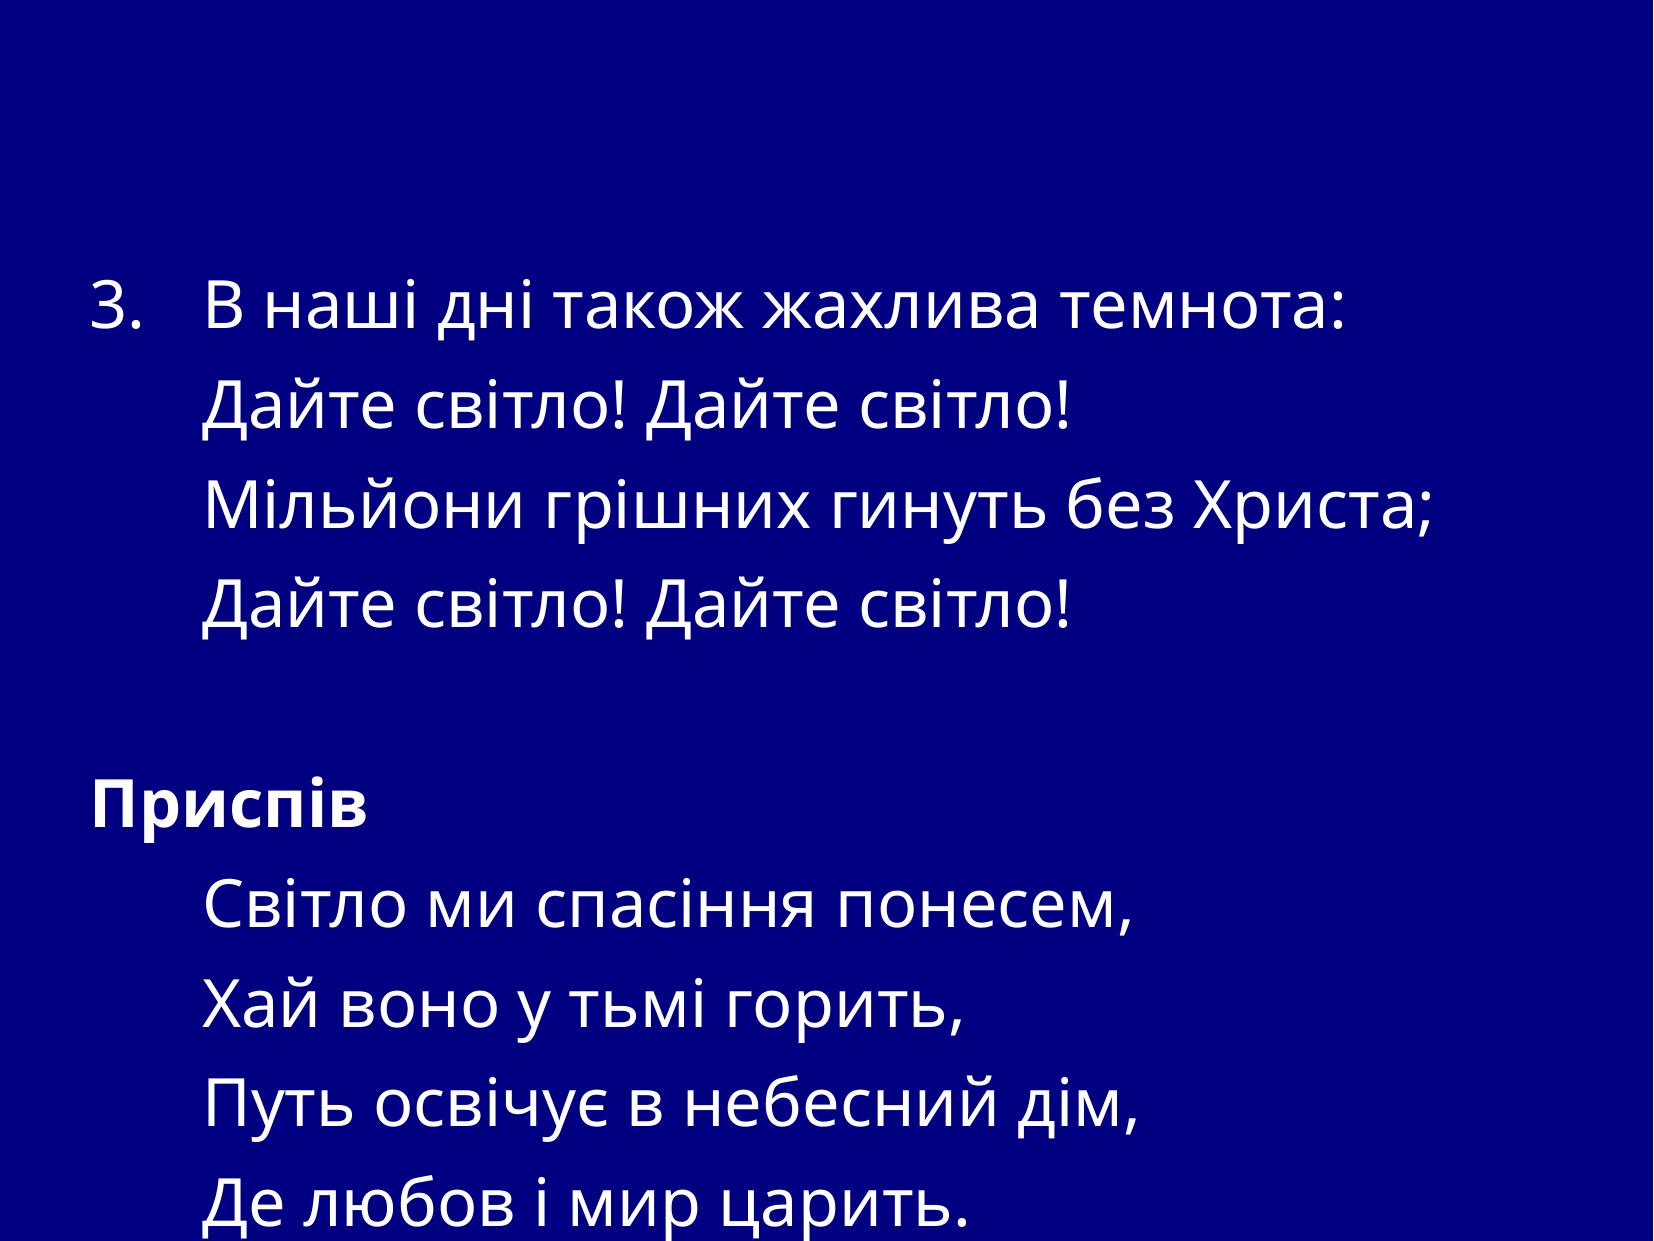

3.	В наші дні також жахлива темнота:
	Дайте світло! Дайте світло!
	Мільйони грішних гинуть без Христа;
	Дайте світло! Дайте світло!
Приспів
	Світло ми спасіння понесем,
	Хай воно у тьмі горить,
	Путь освічує в небесний дім,
	Де любов і мир царить.